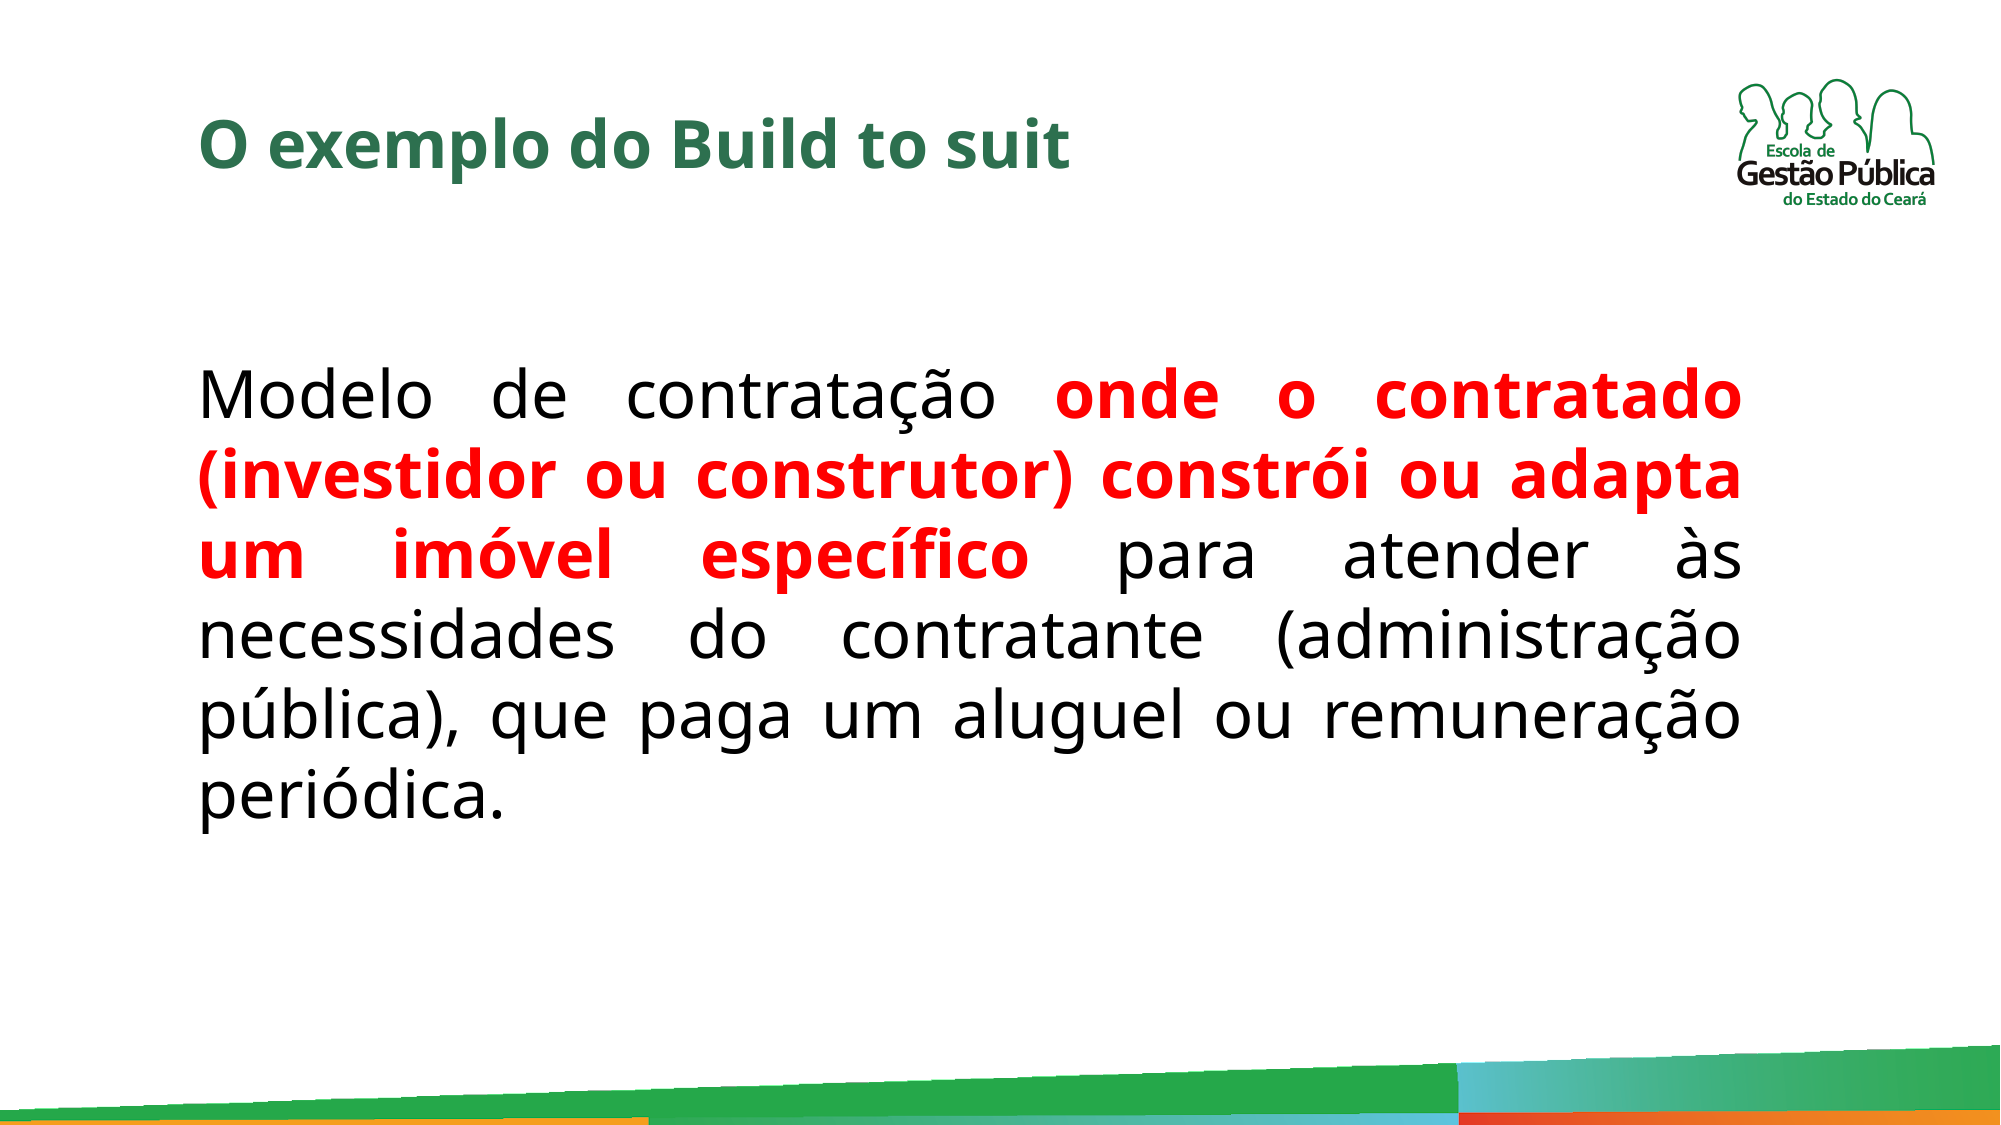

O exemplo do Build to suit
Modelo de contratação onde o contratado (investidor ou construtor) constrói ou adapta um imóvel específico para atender às necessidades do contratante (administração pública), que paga um aluguel ou remuneração periódica.